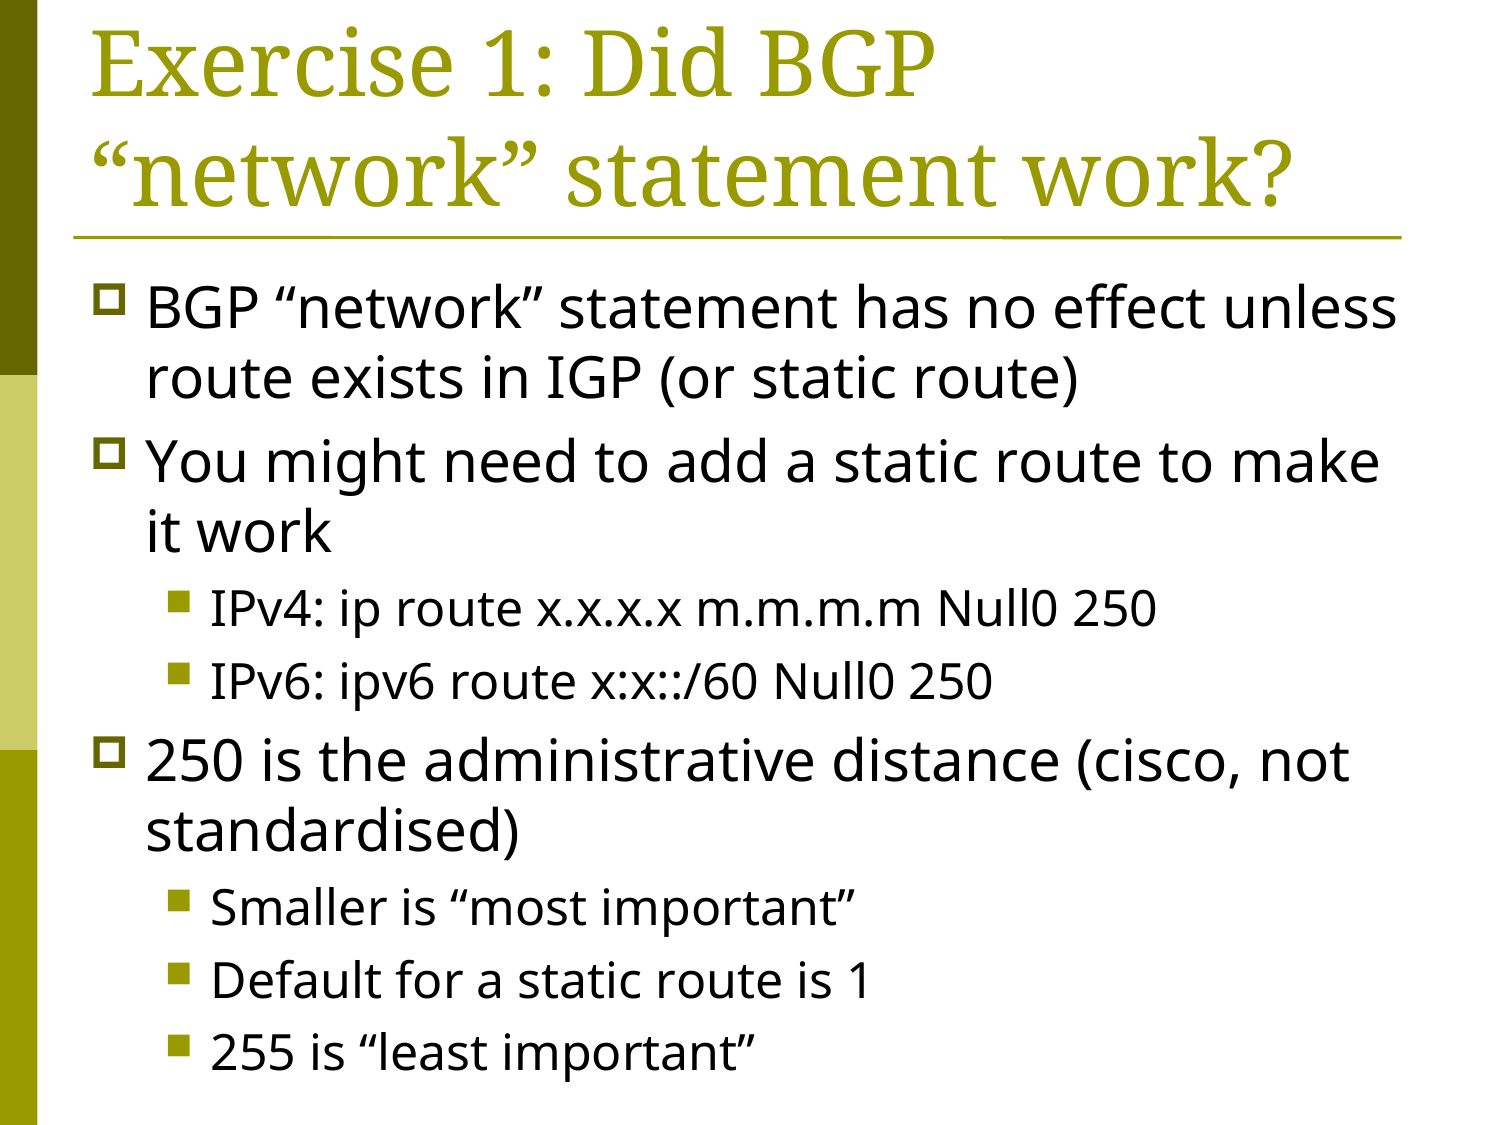

# Exercise 1: Did BGP “network” statement work?
BGP “network” statement has no effect unless route exists in IGP (or static route)
You might need to add a static route to make it work
IPv4: ip route x.x.x.x m.m.m.m Null0 250
IPv6: ipv6 route x:x::/60 Null0 250
250 is the administrative distance (cisco, not standardised)
Smaller is “most important”
Default for a static route is 1
255 is “least important”